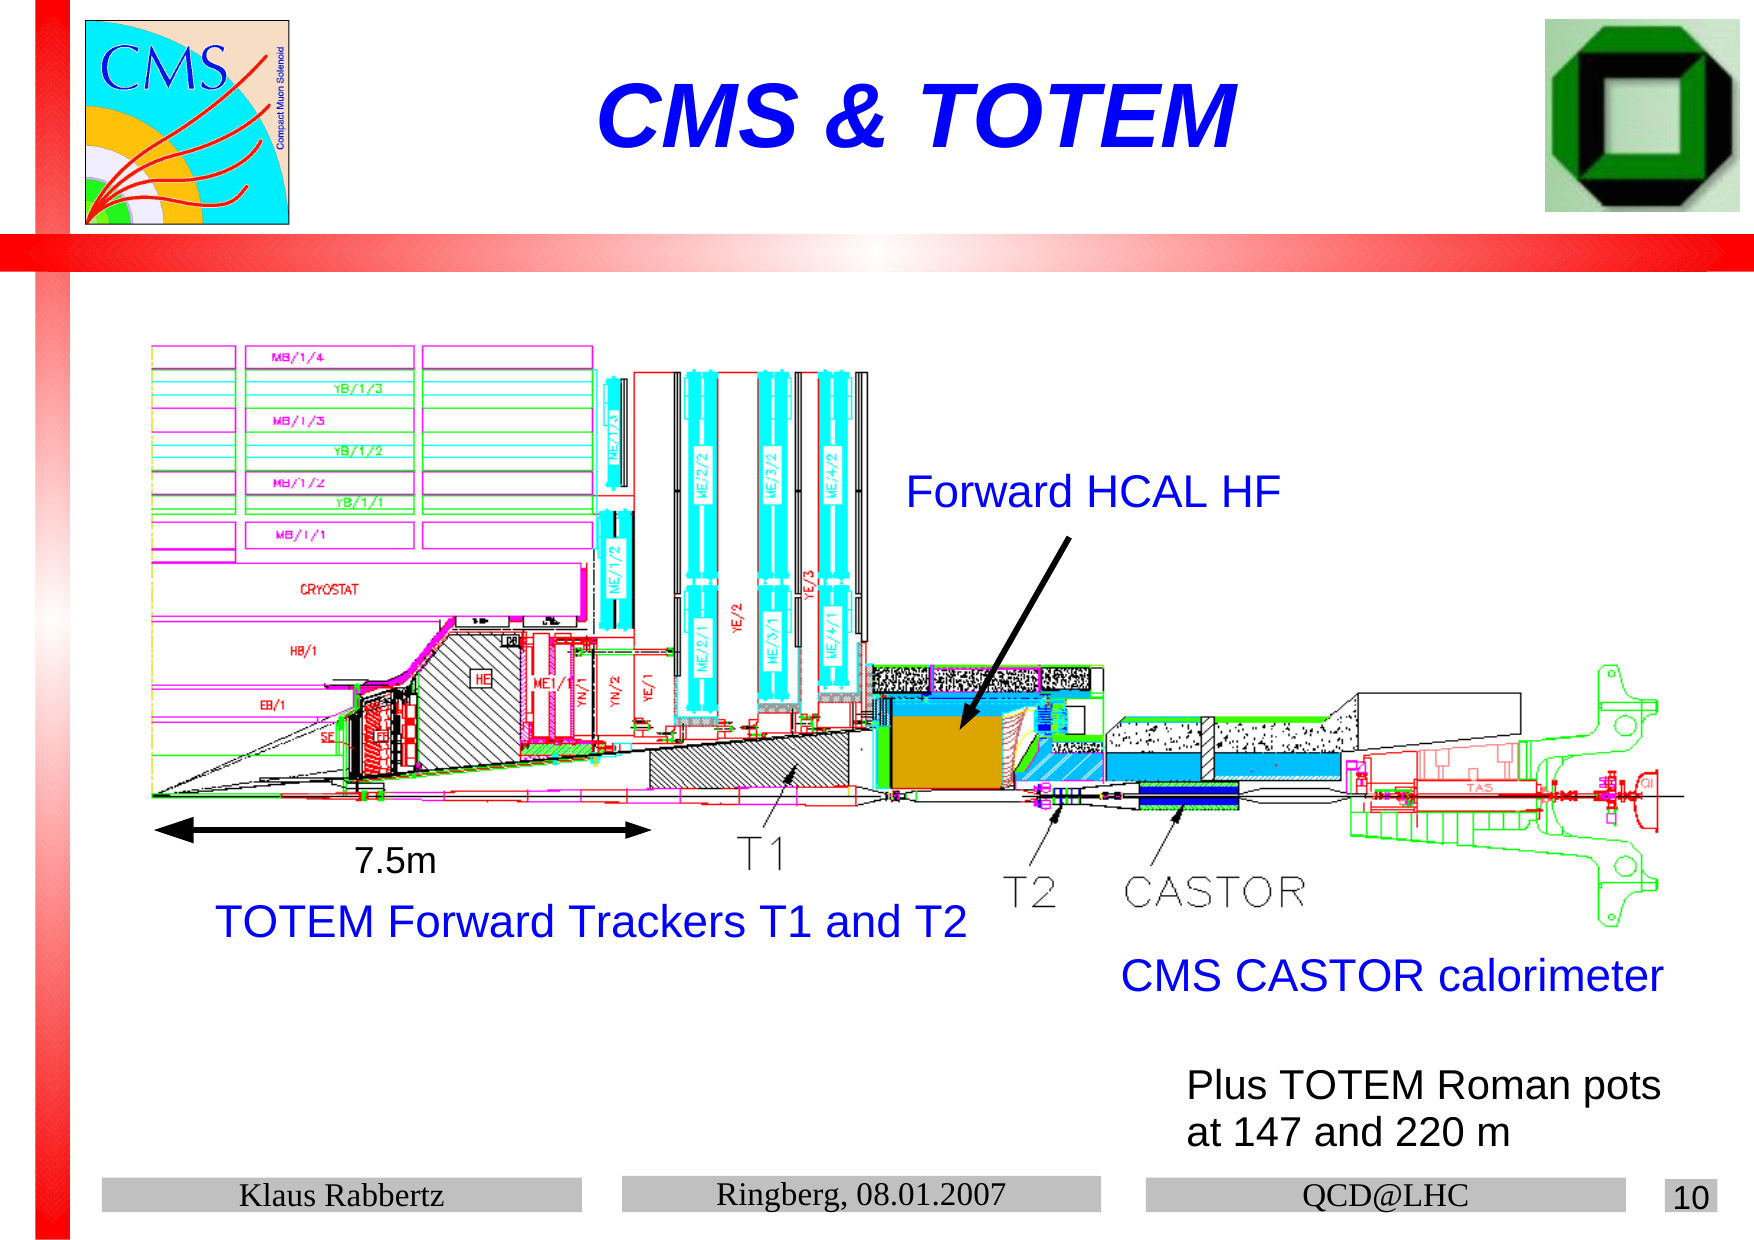

# CMS & TOTEM
Forward HCAL HF
7.5m
TOTEM Forward Trackers T1 and T2
CMS CASTOR calorimeter
Plus TOTEM Roman pots
at 147 and 220 m